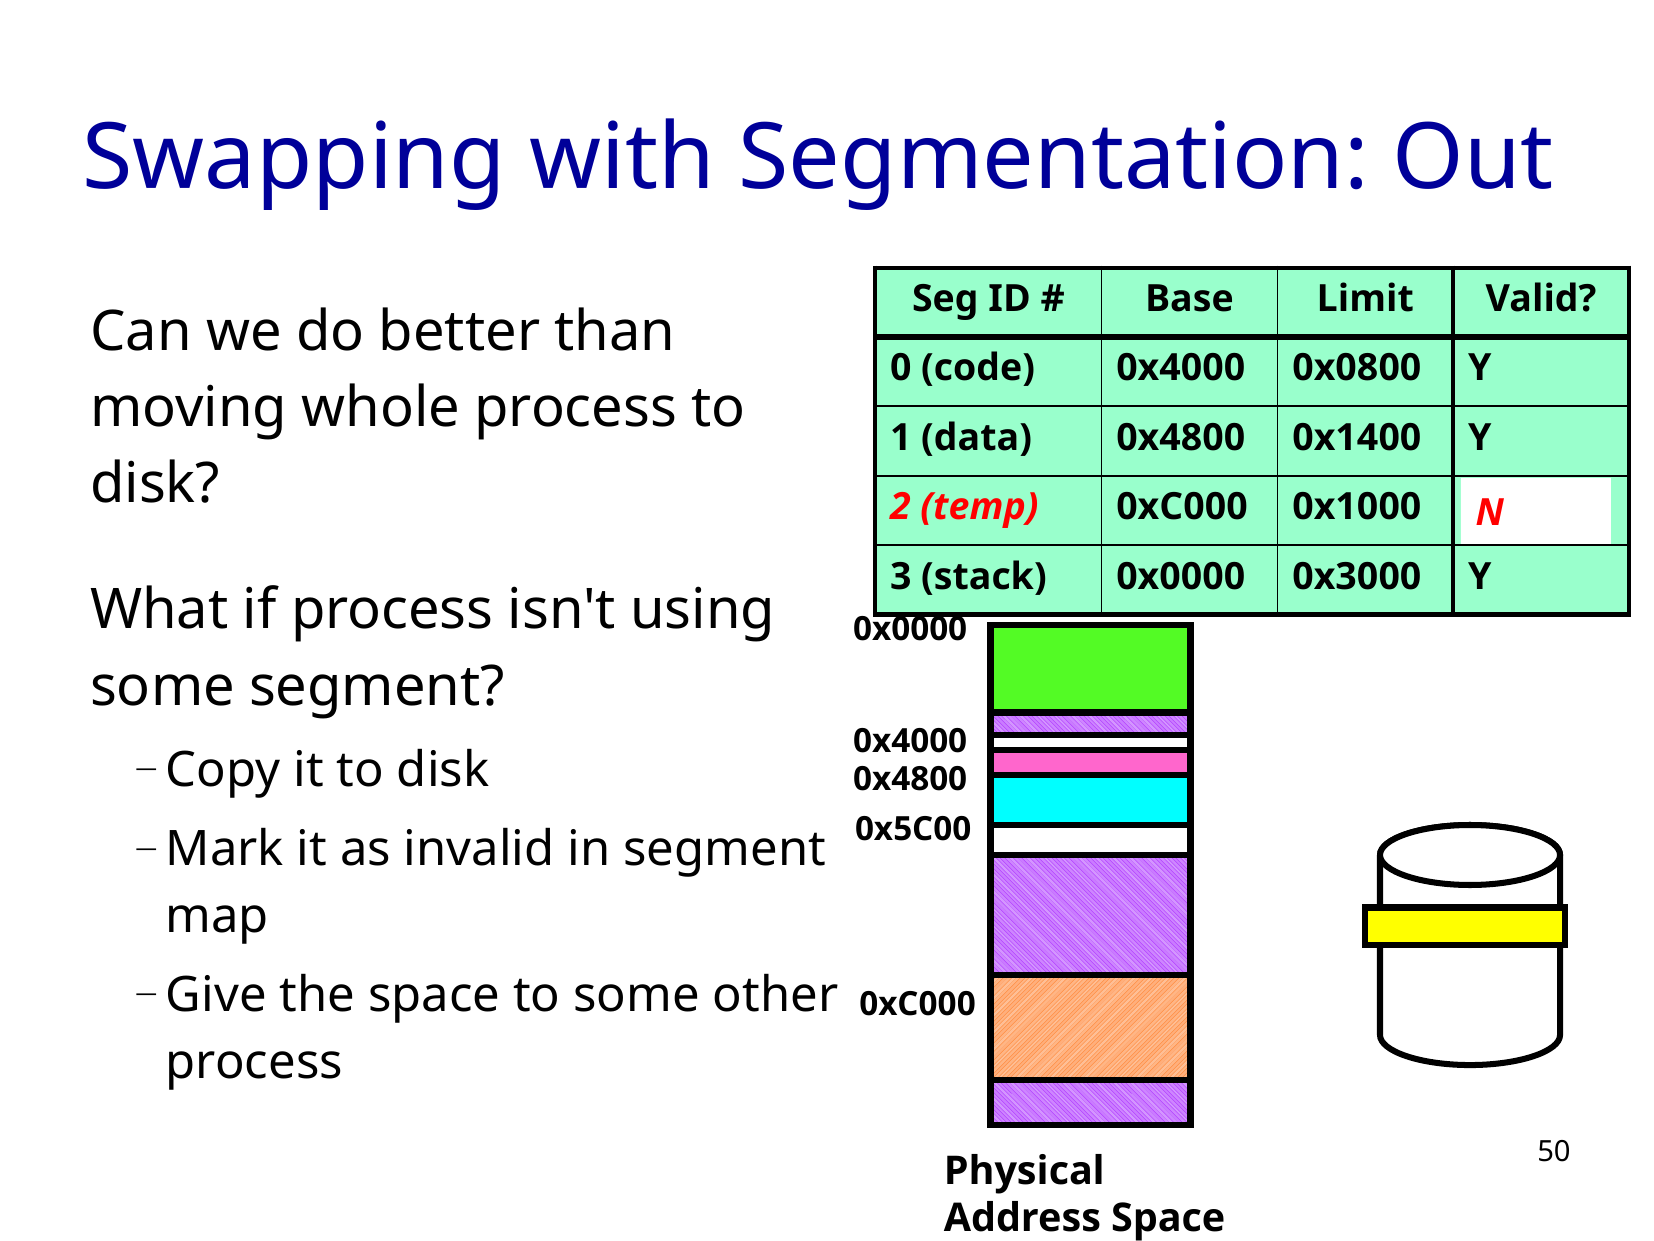

# Swapping with Segmentation: Out
| Seg ID # | Base | Limit | Valid? |
| --- | --- | --- | --- |
| 0 (code) | 0x4000 | 0x0800 | Y |
| 1 (data) | 0x4800 | 0x1400 | Y |
| 2 (temp) | 0xC000 | 0x1000 | Y |
| 3 (stack) | 0x0000 | 0x3000 | Y |
Can we do better than moving whole process to disk?
What if process isn't using some segment?
Copy it to disk
Mark it as invalid in segment map
Give the space to some other process
N
0x0000
0x4000
0x4800
0x5C00
0xC000
Physical
Address Space
50